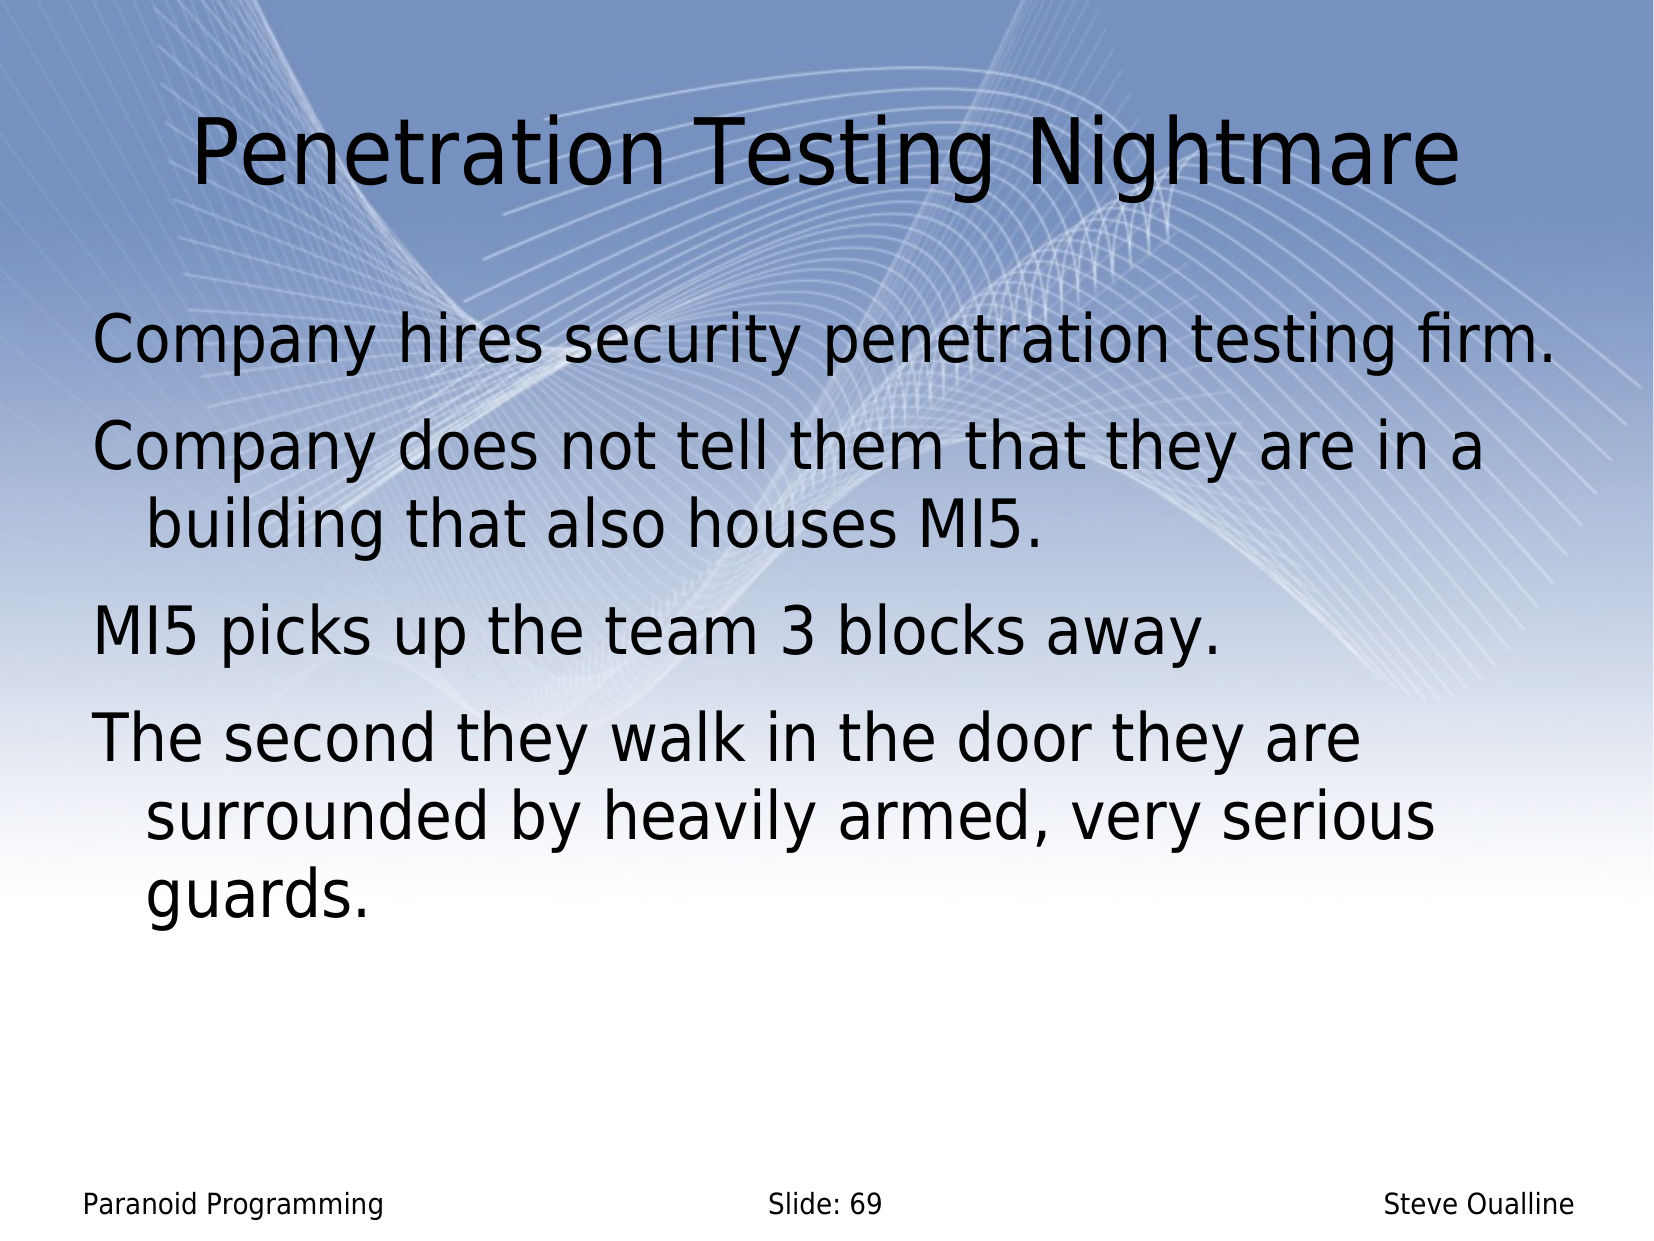

# Penetration Testing Nightmare
Company hires security penetration testing firm.
Company does not tell them that they are in a building that also houses MI5.
MI5 picks up the team 3 blocks away.
The second they walk in the door they are surrounded by heavily armed, very serious guards.
Paranoid Programming
Steve Oualline
69